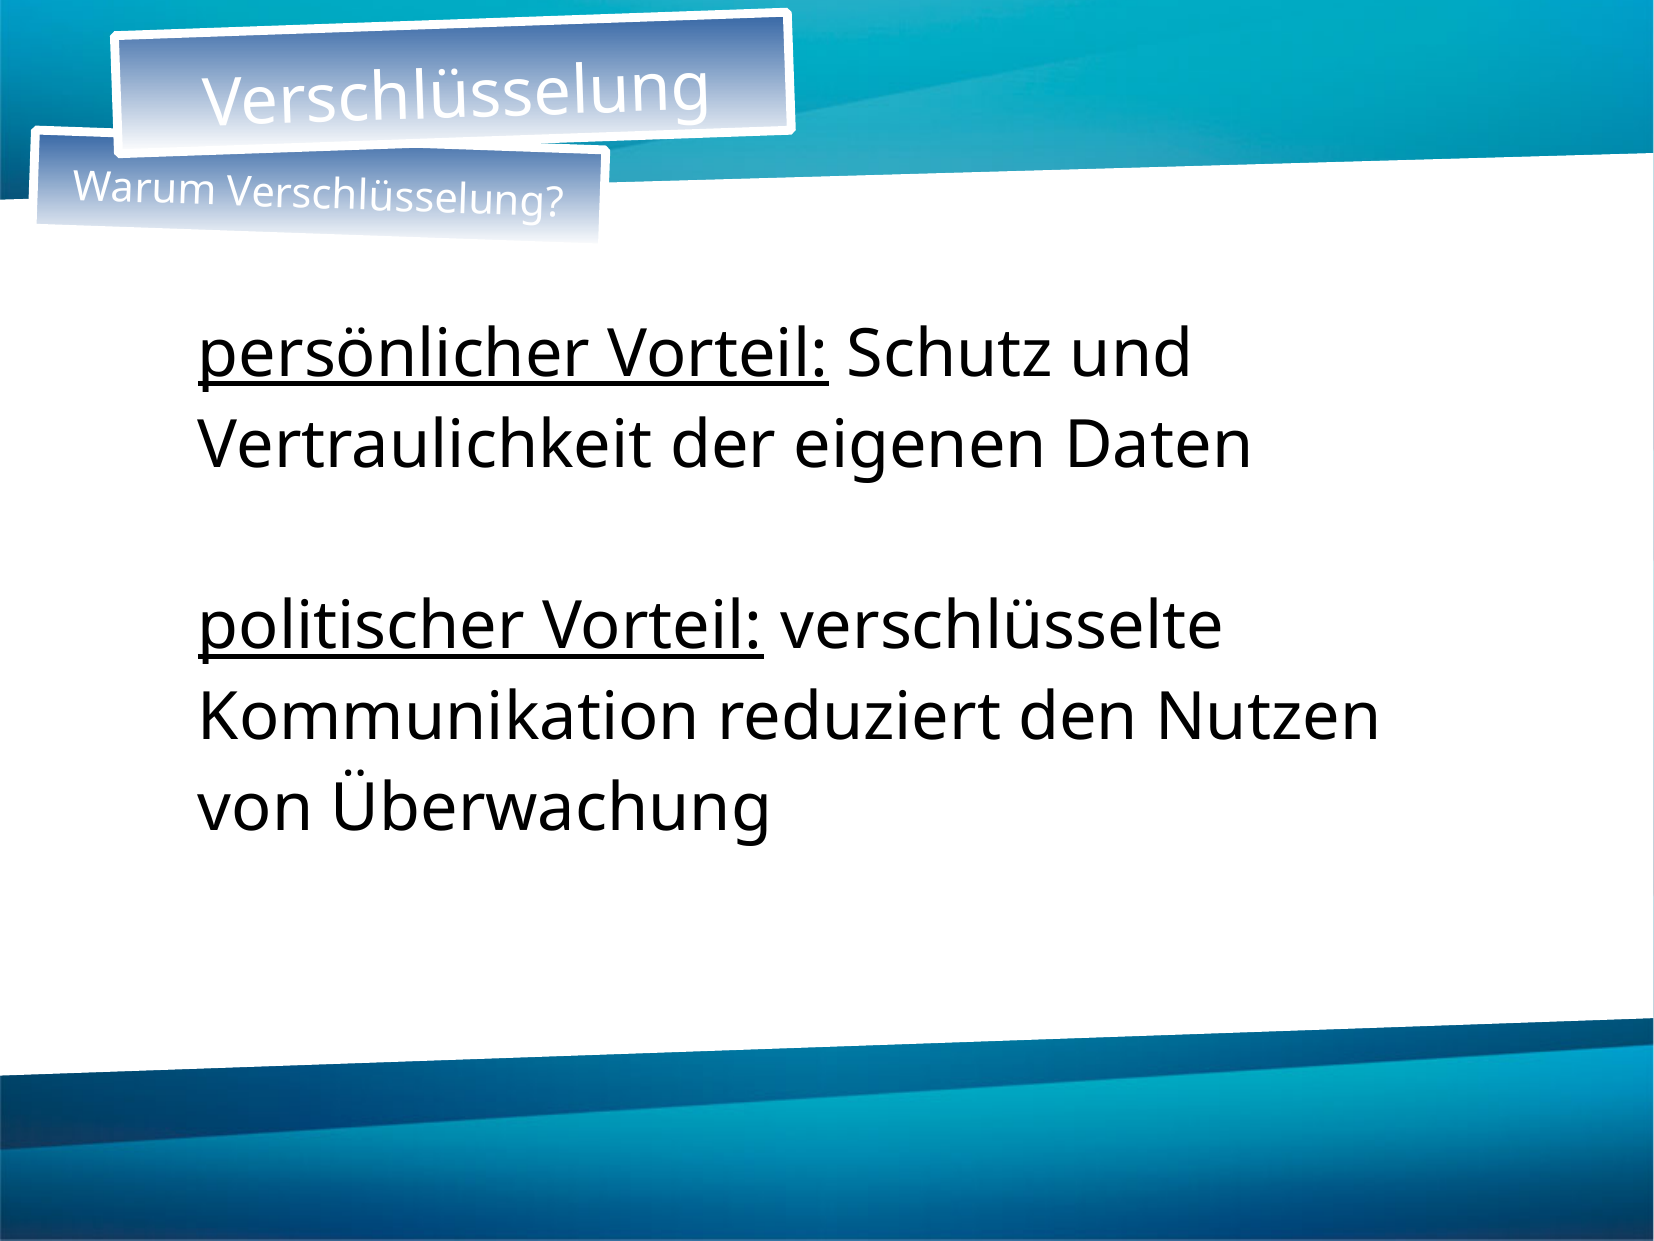

Verschlüsselung
Warum Verschlüsselung?
persönlicher Vorteil: Schutz und Vertraulichkeit der eigenen Daten
politischer Vorteil: verschlüsselte Kommunikation reduziert den Nutzen von Überwachung